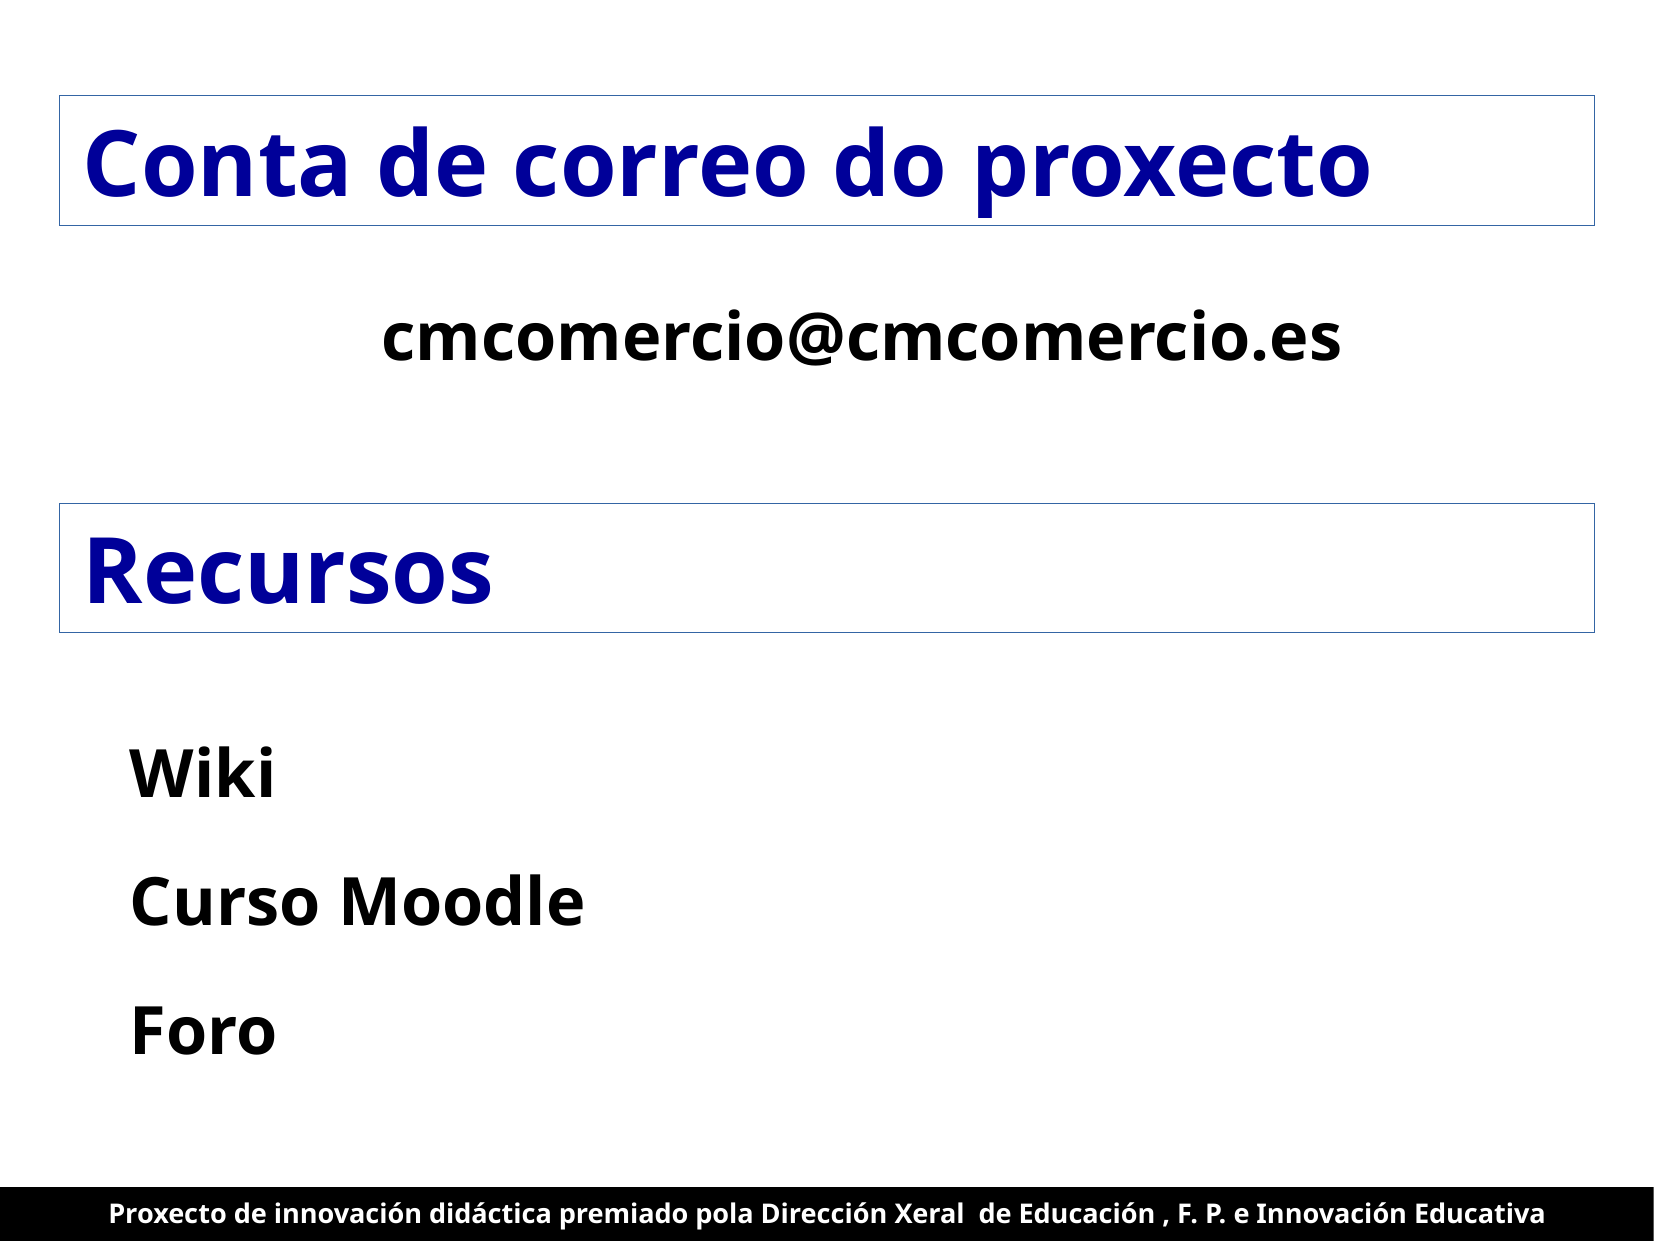

# Conta de correo do proxecto
cmcomercio@cmcomercio.es
 Recursos
Wiki
Curso Moodle
Foro